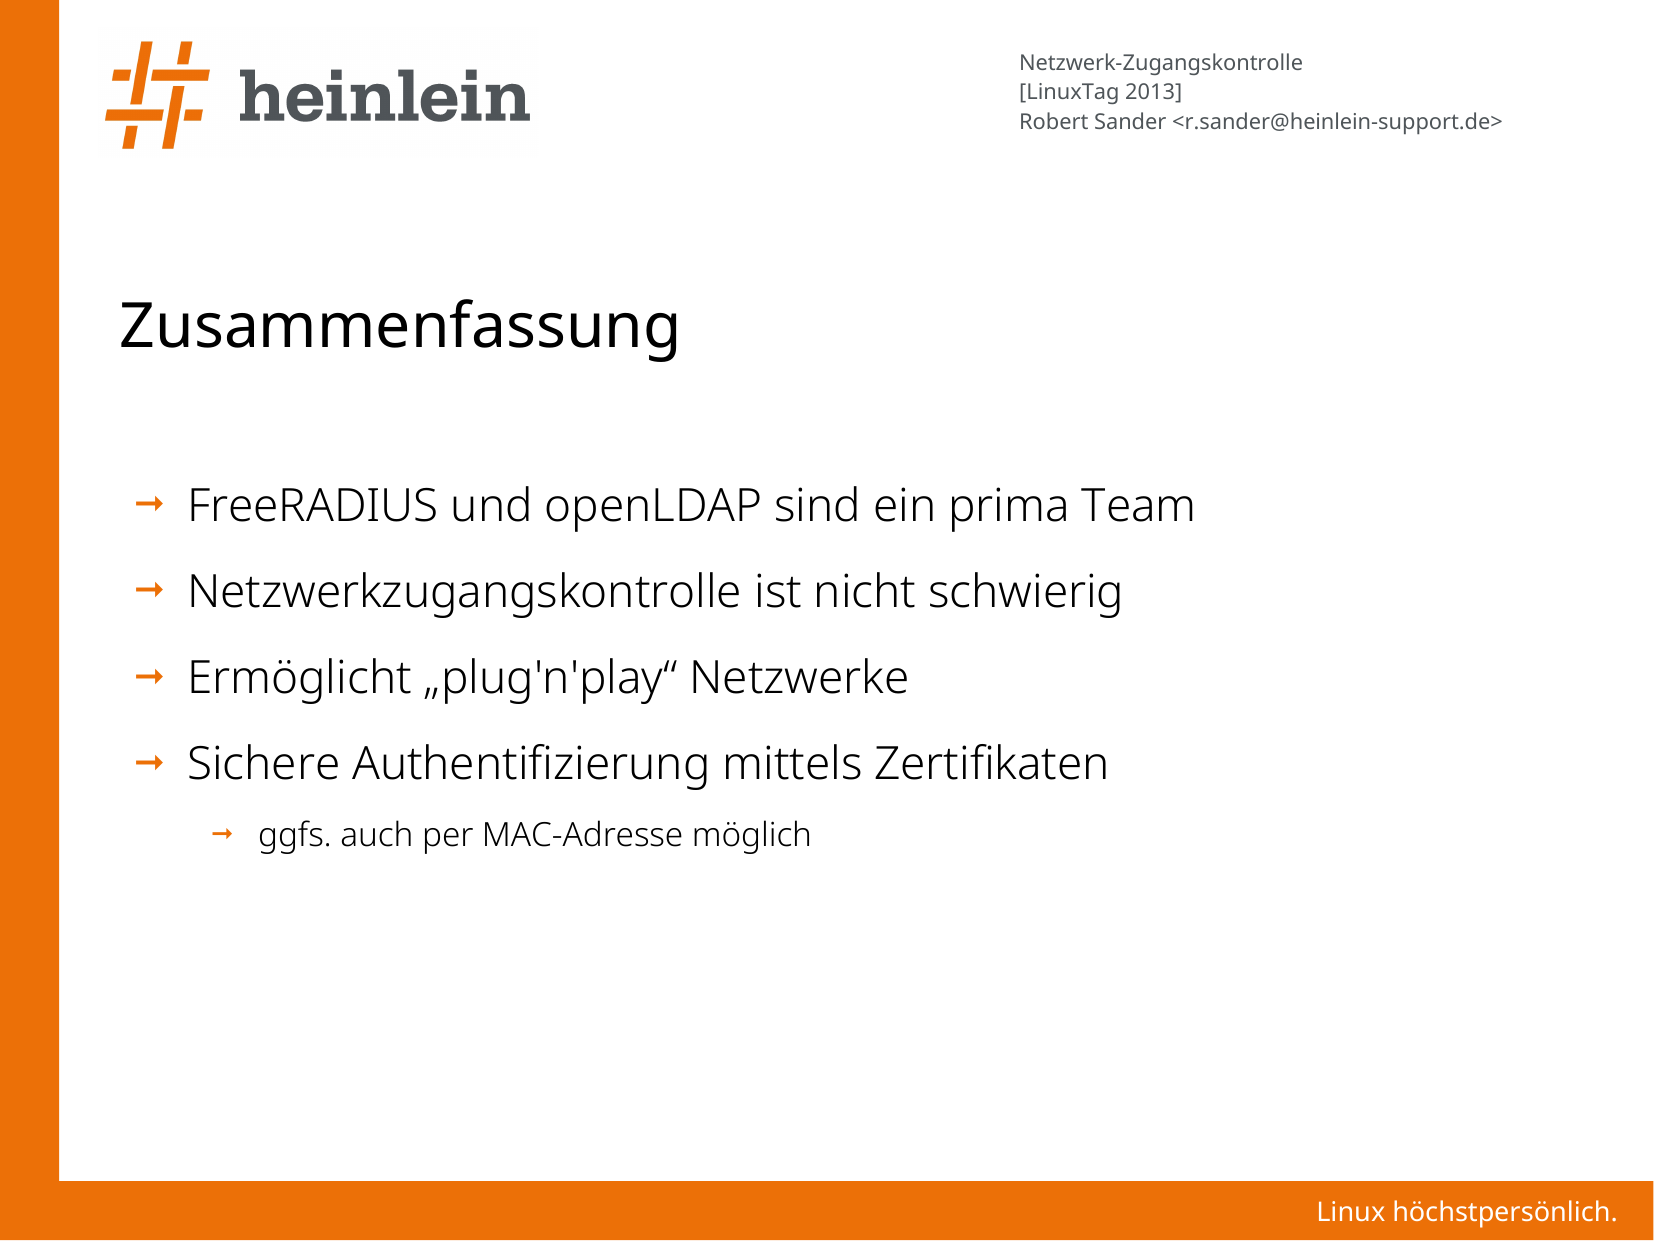

# Zusammenfassung
FreeRADIUS und openLDAP sind ein prima Team
Netzwerkzugangskontrolle ist nicht schwierig
Ermöglicht „plug'n'play“ Netzwerke
Sichere Authentifizierung mittels Zertifikaten
ggfs. auch per MAC-Adresse möglich